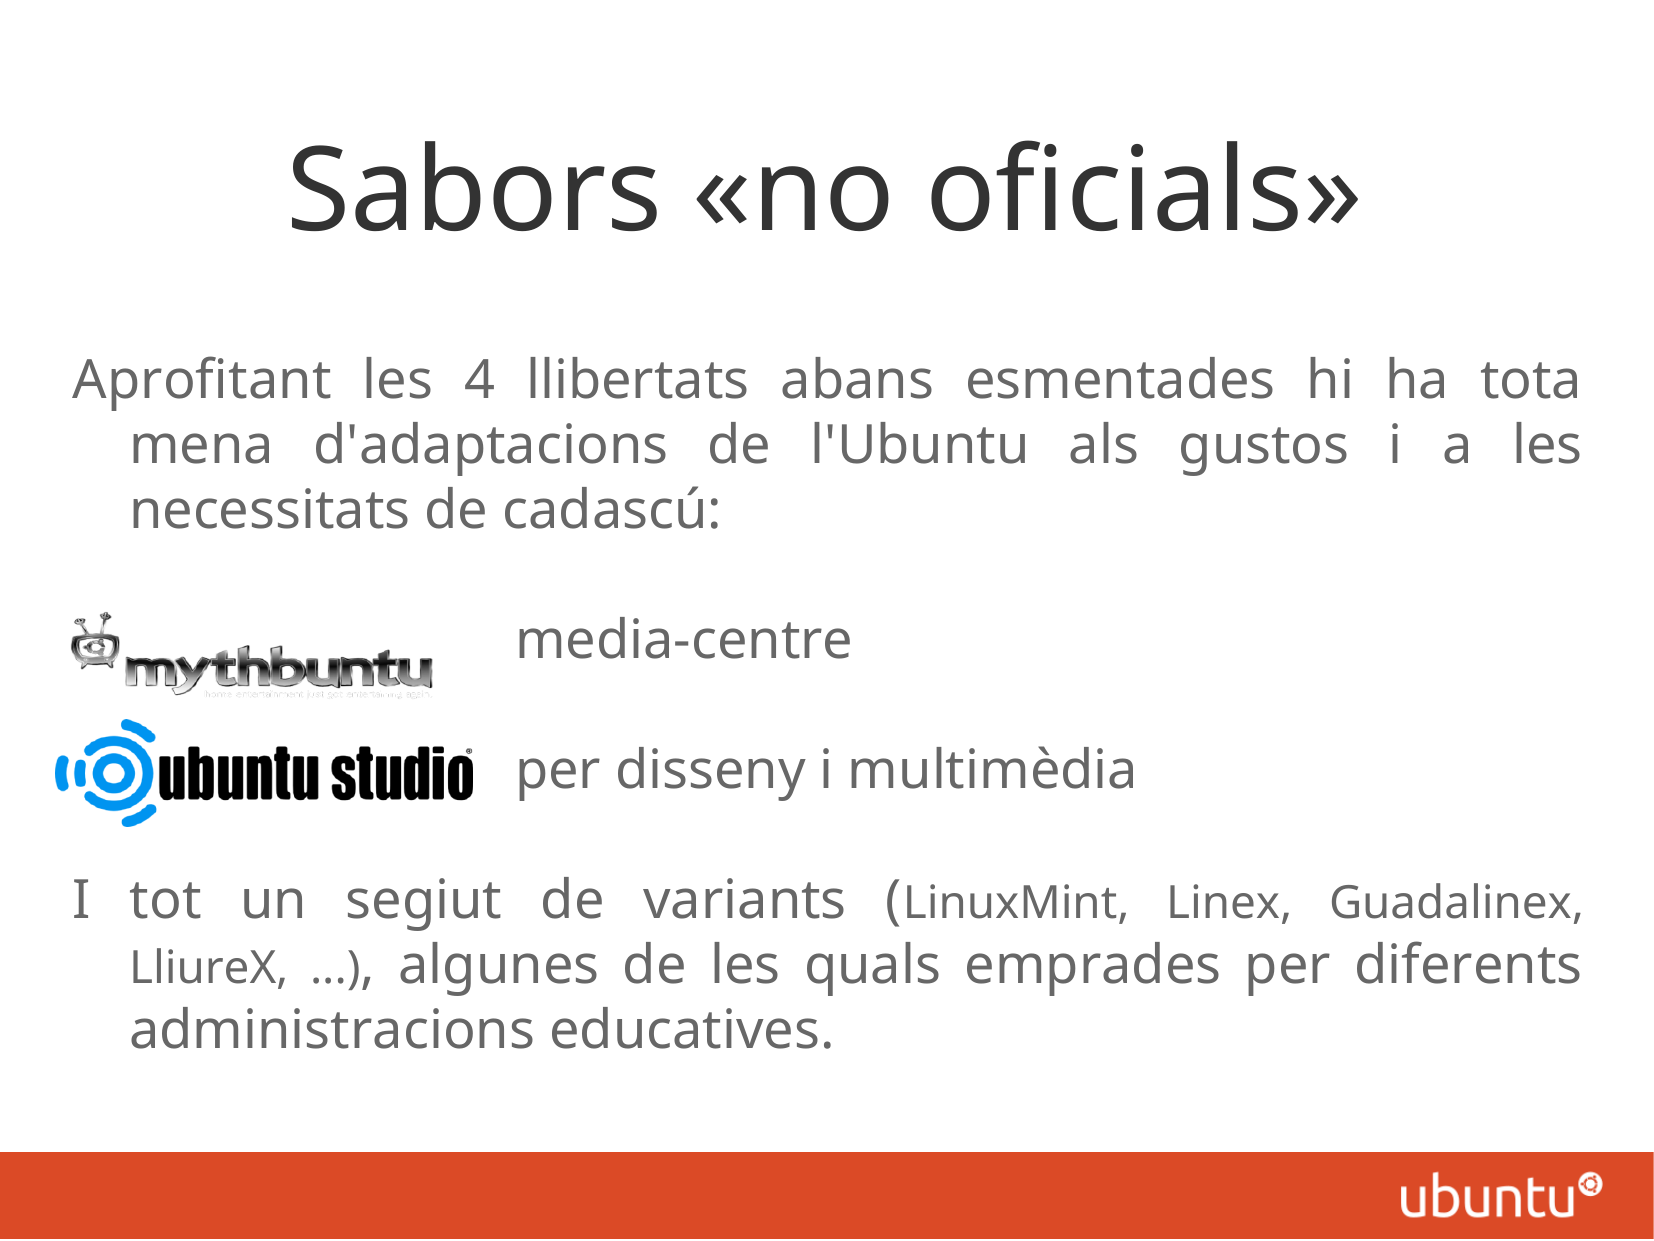

# Sabors «no oficials»
Aprofitant les 4 llibertats abans esmentades hi ha tota mena d'adaptacions de l'Ubuntu als gustos i a les necessitats de cadascú:
							media-centre
							per disseny i multimèdia
I tot un segiut de variants (LinuxMint, Linex, Guadalinex, LliureX, ...), algunes de les quals emprades per diferents administracions educatives.